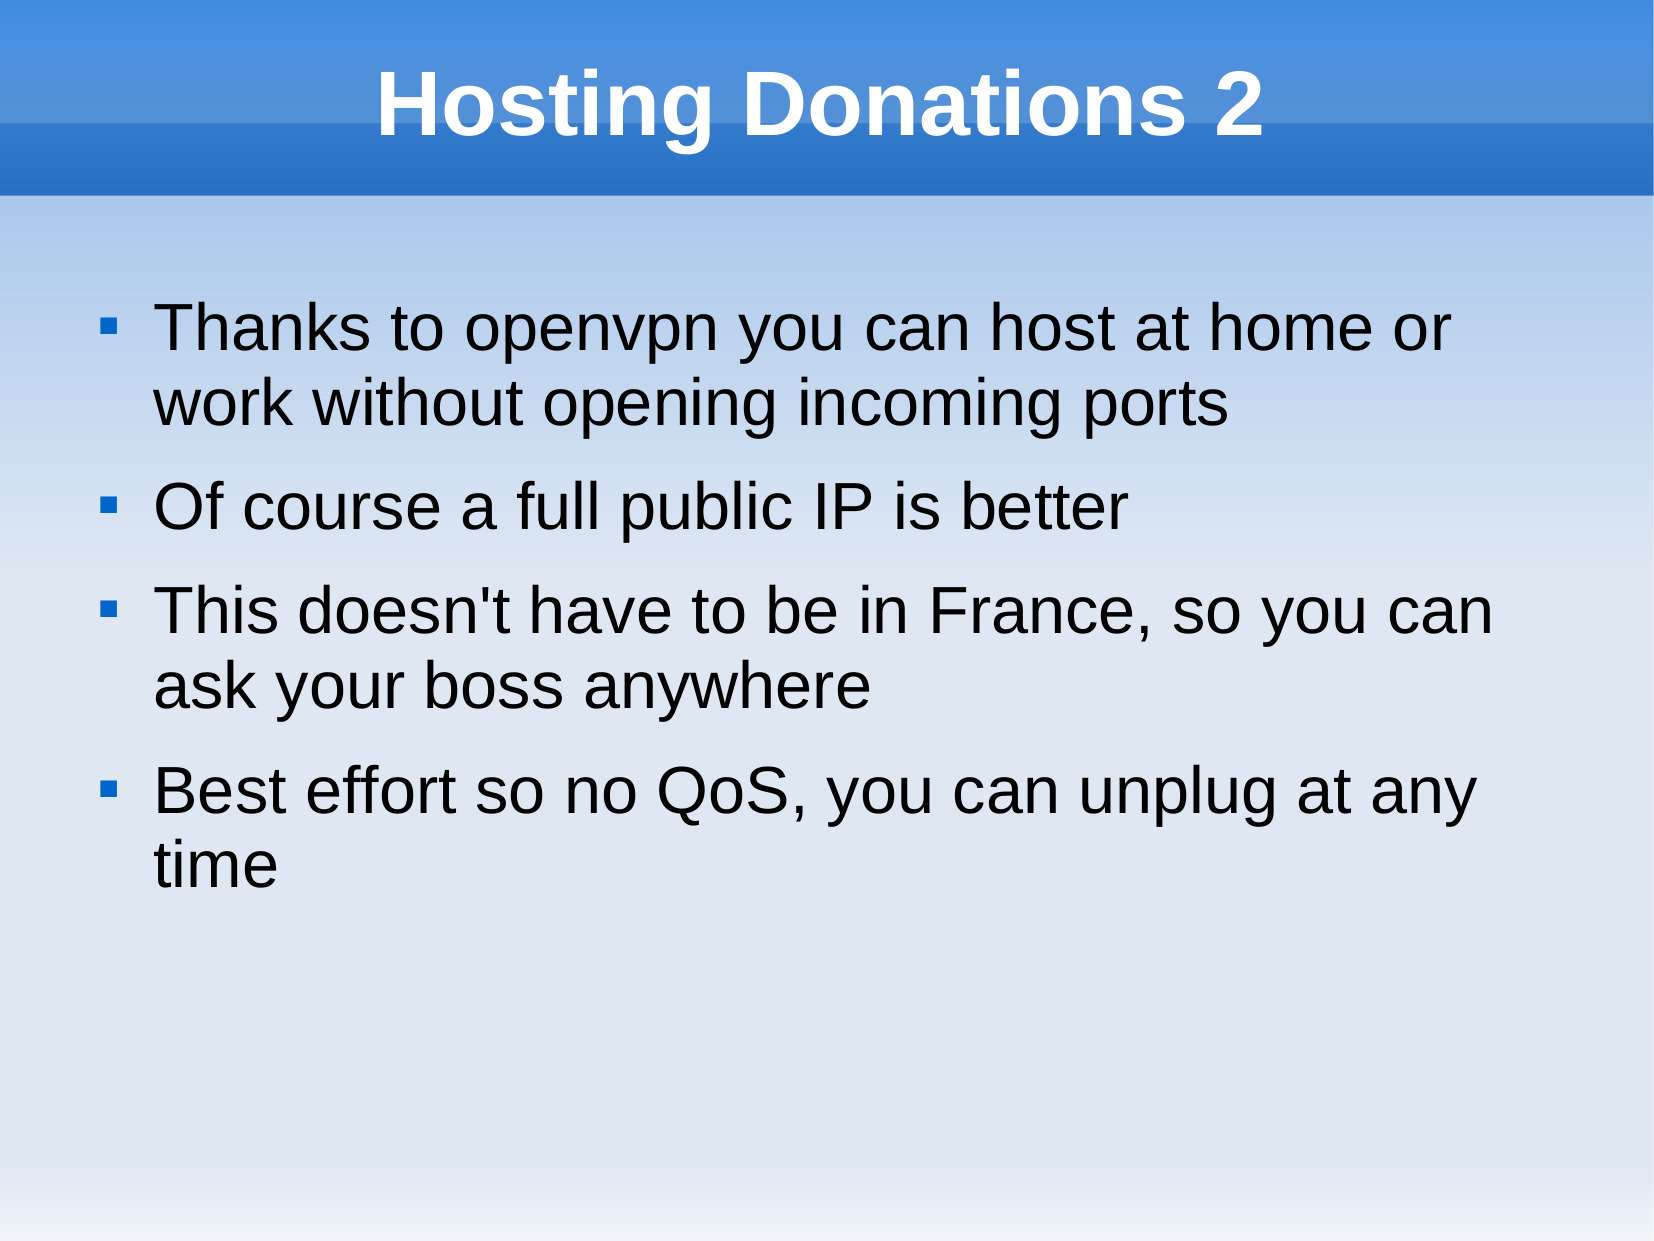

# Hosting Donations 2
Thanks to openvpn you can host at home or work without opening incoming ports
Of course a full public IP is better
This doesn't have to be in France, so you can ask your boss anywhere
Best effort so no QoS, you can unplug at any time